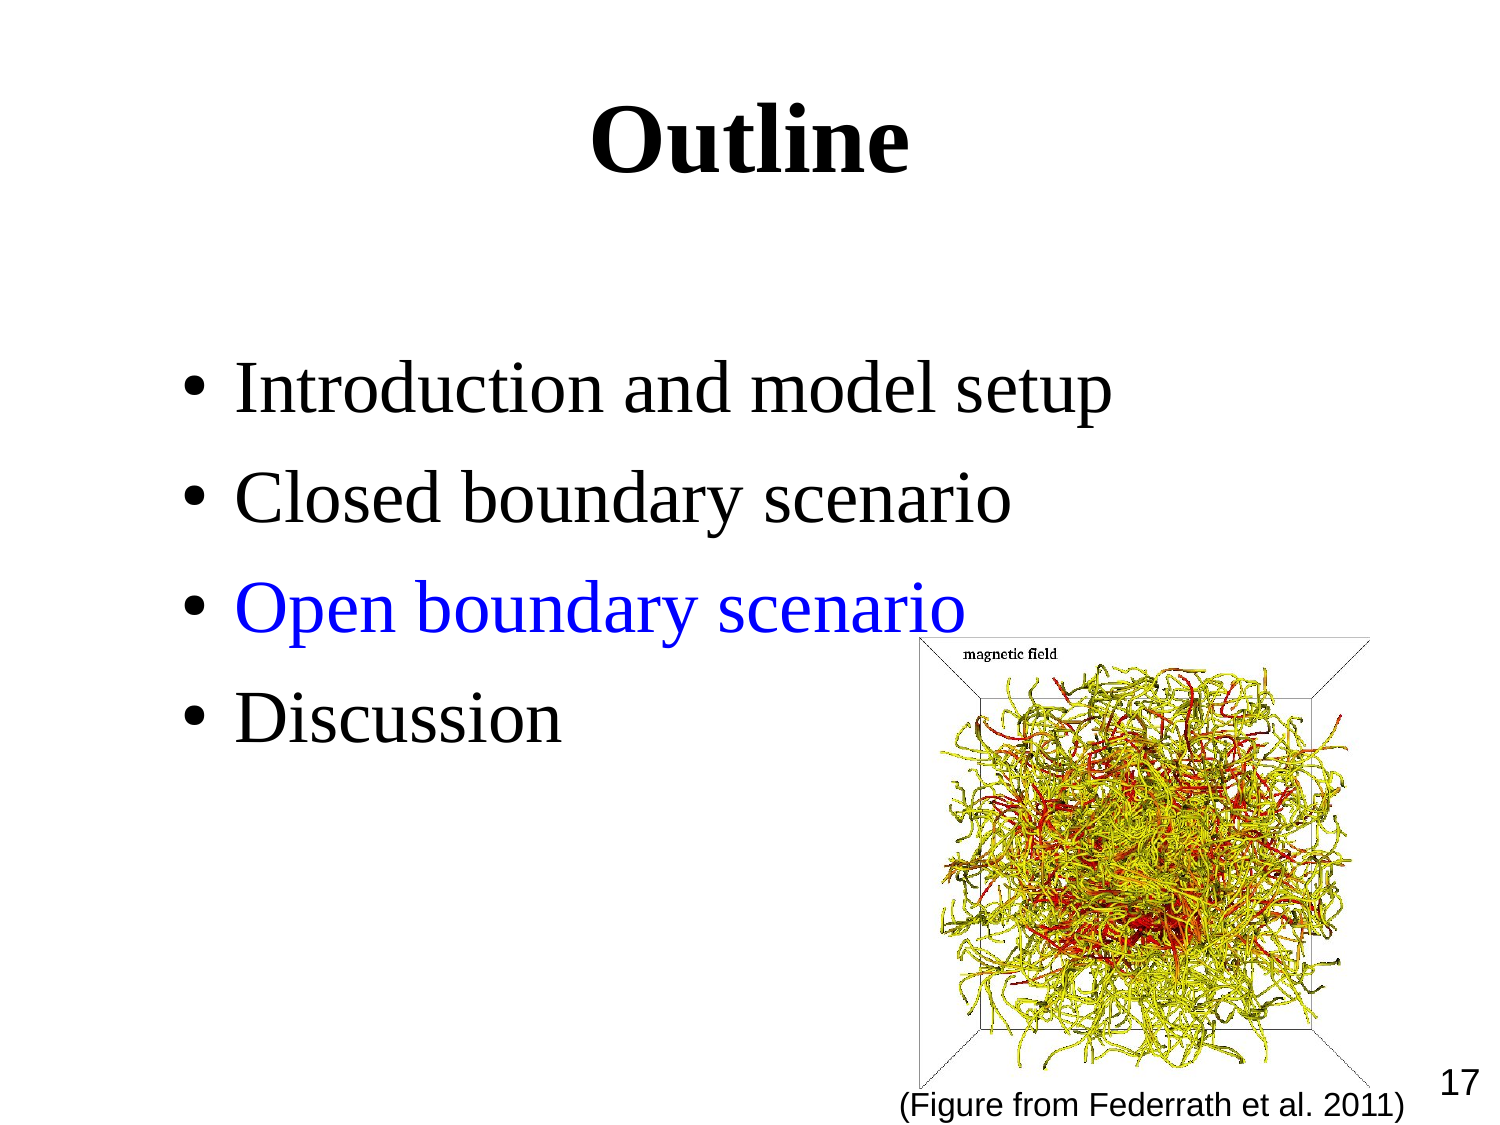

# Outline
Introduction and model setup
Closed boundary scenario
Open boundary scenario
Discussion
(Figure from Federrath et al. 2011)